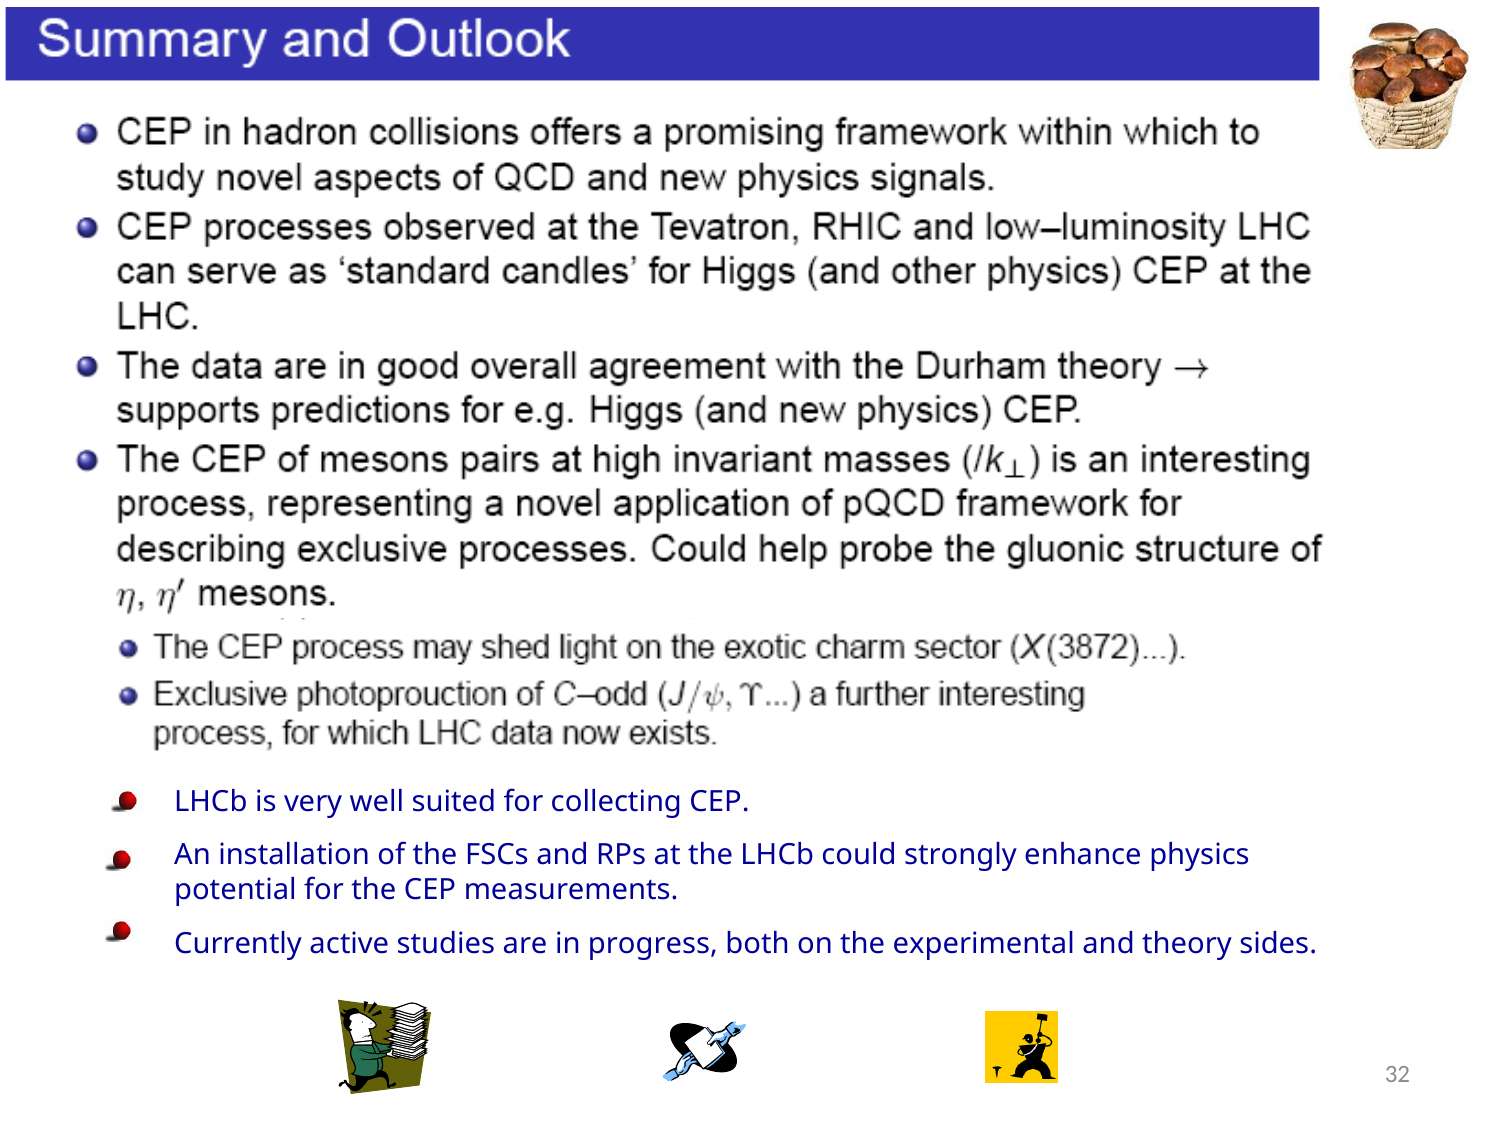

LHCb is very well suited for collecting CEP.
An installation of the FSCs and RPs at the LHCb could strongly enhance physics potential for the CEP measurements.
Currently active studies are in progress, both on the experimental and theory sides.
Jury is still out